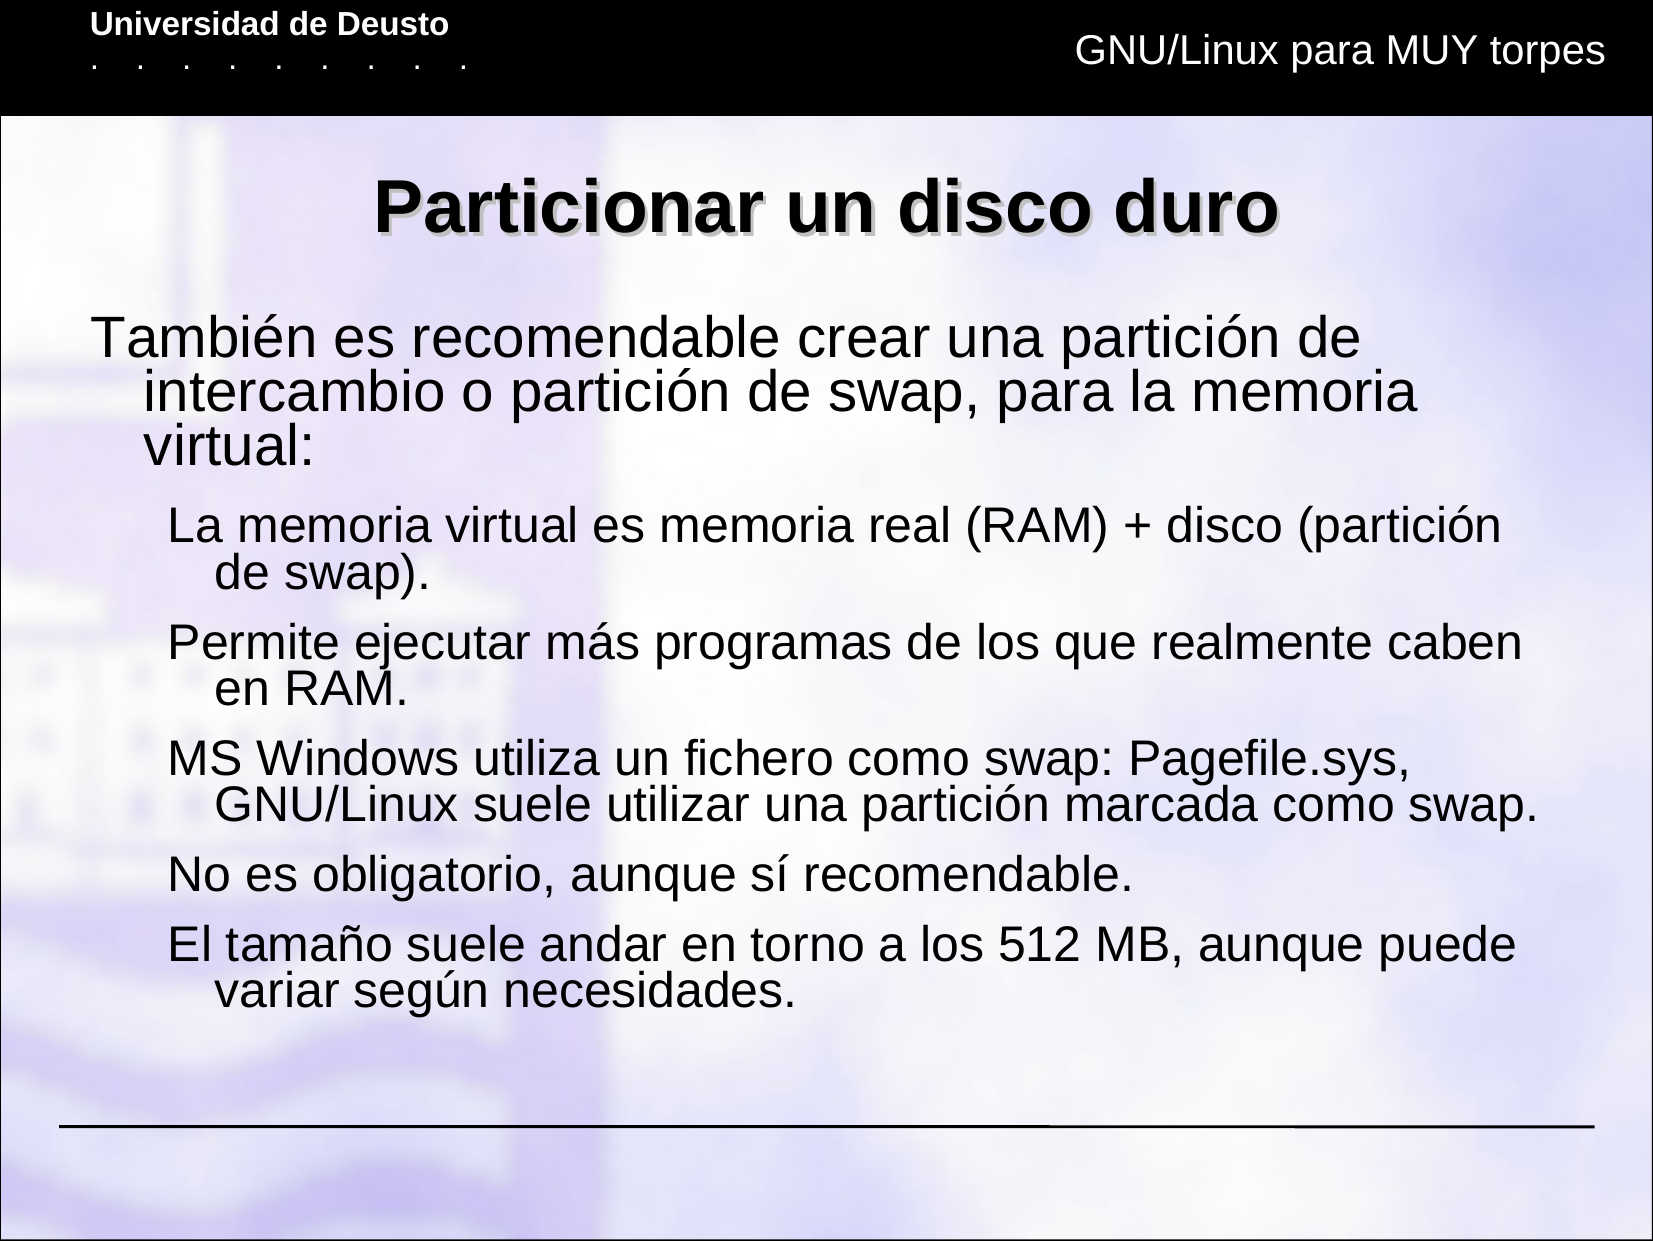

# Particionar un disco duro
También es recomendable crear una partición de intercambio o partición de swap, para la memoria virtual:
La memoria virtual es memoria real (RAM) + disco (partición de swap).
Permite ejecutar más programas de los que realmente caben en RAM.
MS Windows utiliza un fichero como swap: Pagefile.sys, GNU/Linux suele utilizar una partición marcada como swap.
No es obligatorio, aunque sí recomendable.
El tamaño suele andar en torno a los 512 MB, aunque puede variar según necesidades.